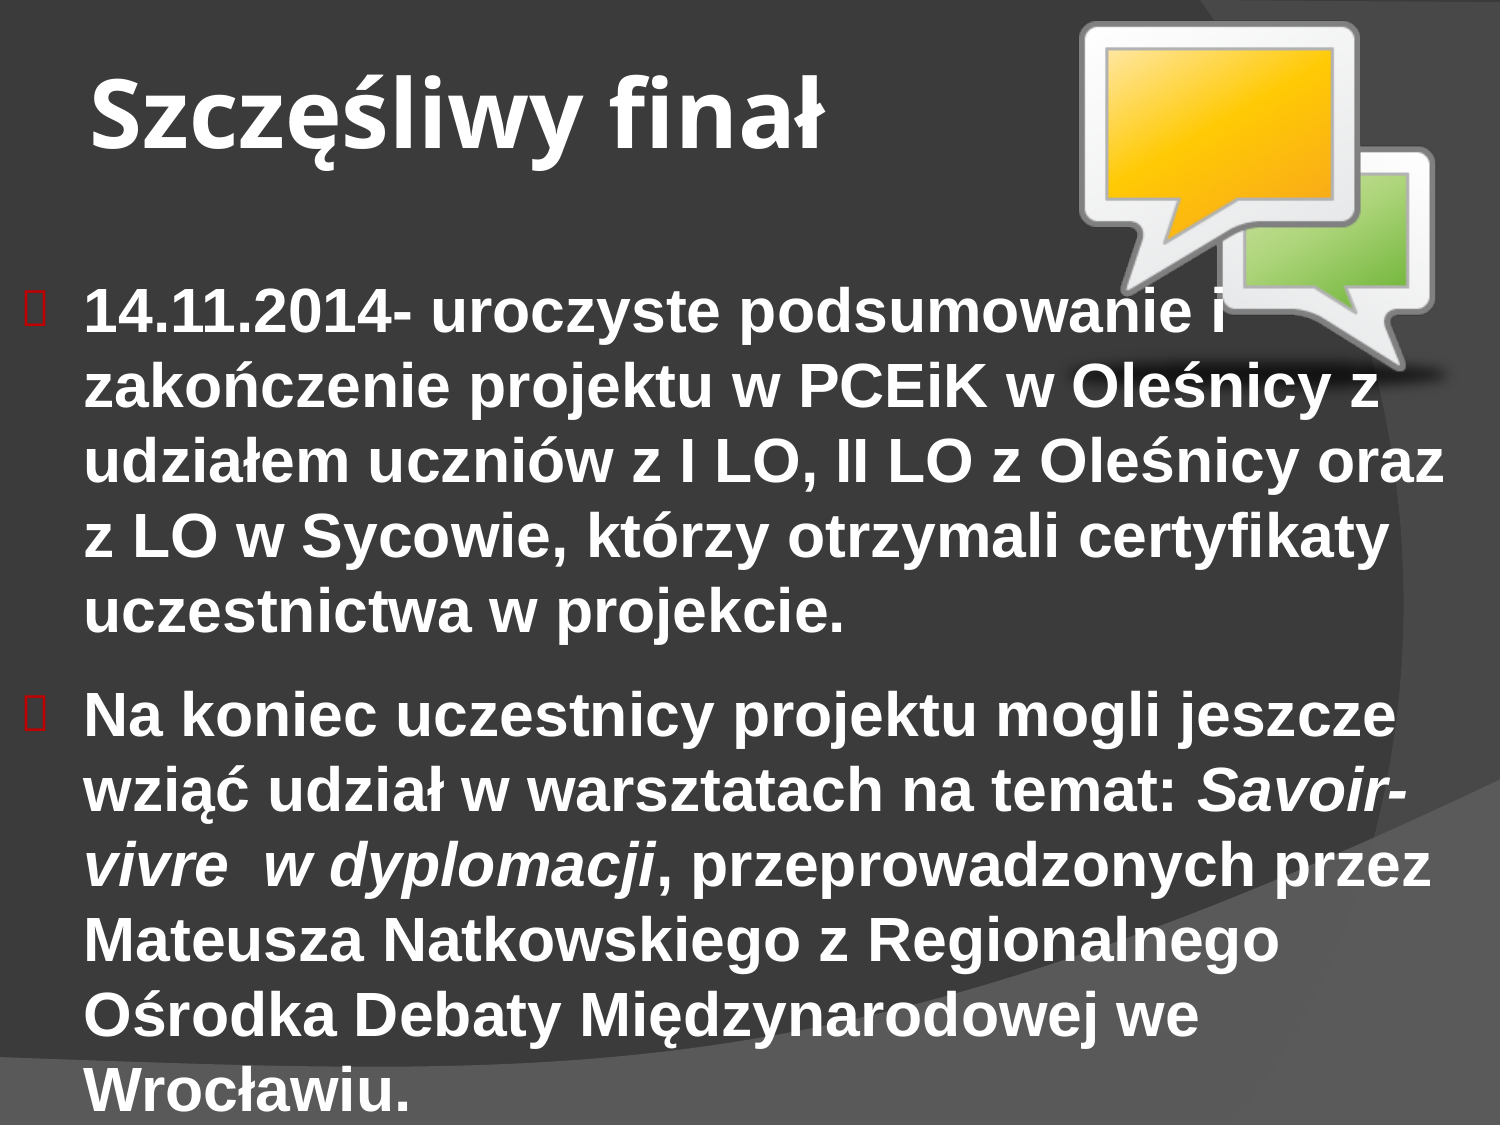

# Szczęśliwy finał
14.11.2014- uroczyste podsumowanie i zakończenie projektu w PCEiK w Oleśnicy z udziałem uczniów z I LO, II LO z Oleśnicy oraz z LO w Sycowie, którzy otrzymali certyfikaty uczestnictwa w projekcie.
Na koniec uczestnicy projektu mogli jeszcze wziąć udział w warsztatach na temat: Savoir-vivre w dyplomacji, przeprowadzonych przez Mateusza Natkowskiego z Regionalnego Ośrodka Debaty Międzynarodowej we Wrocławiu.